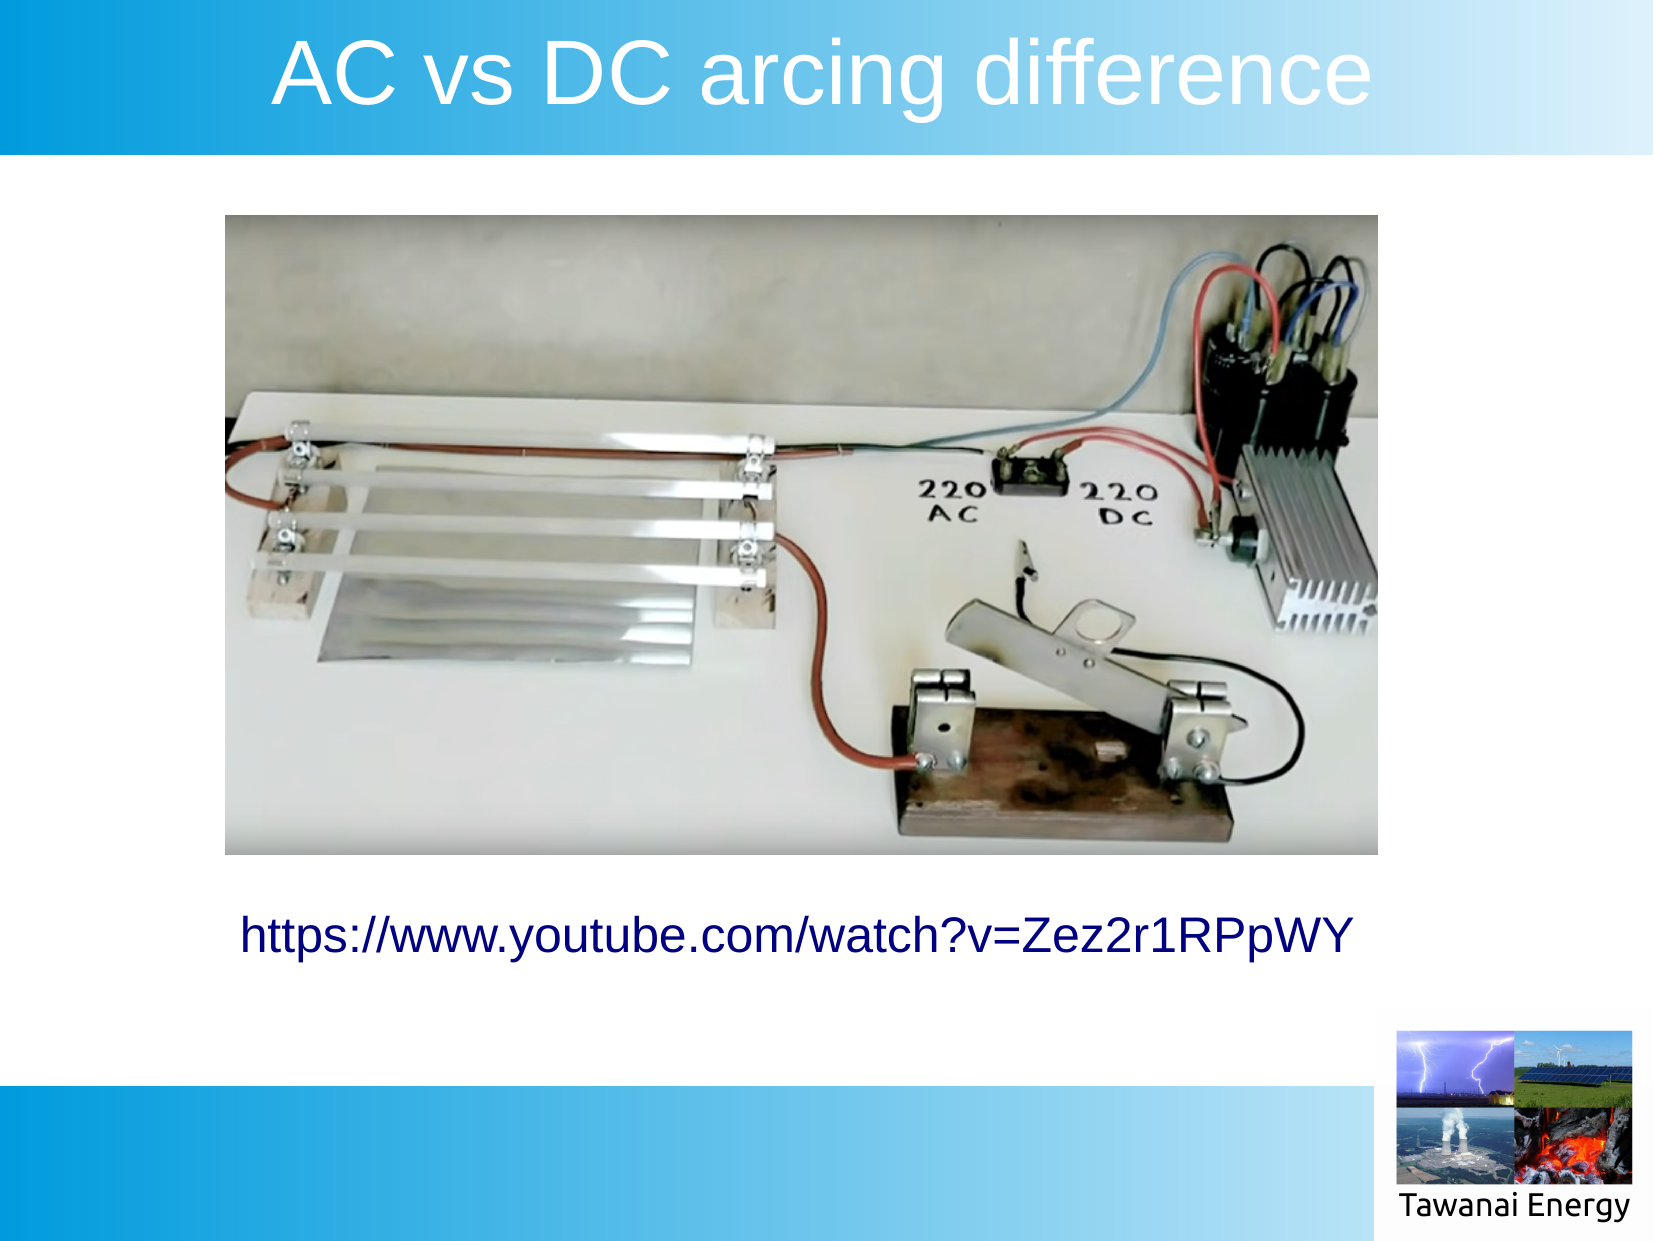

# AC vs DC arcing difference
https://www.youtube.com/watch?v=Zez2r1RPpWY